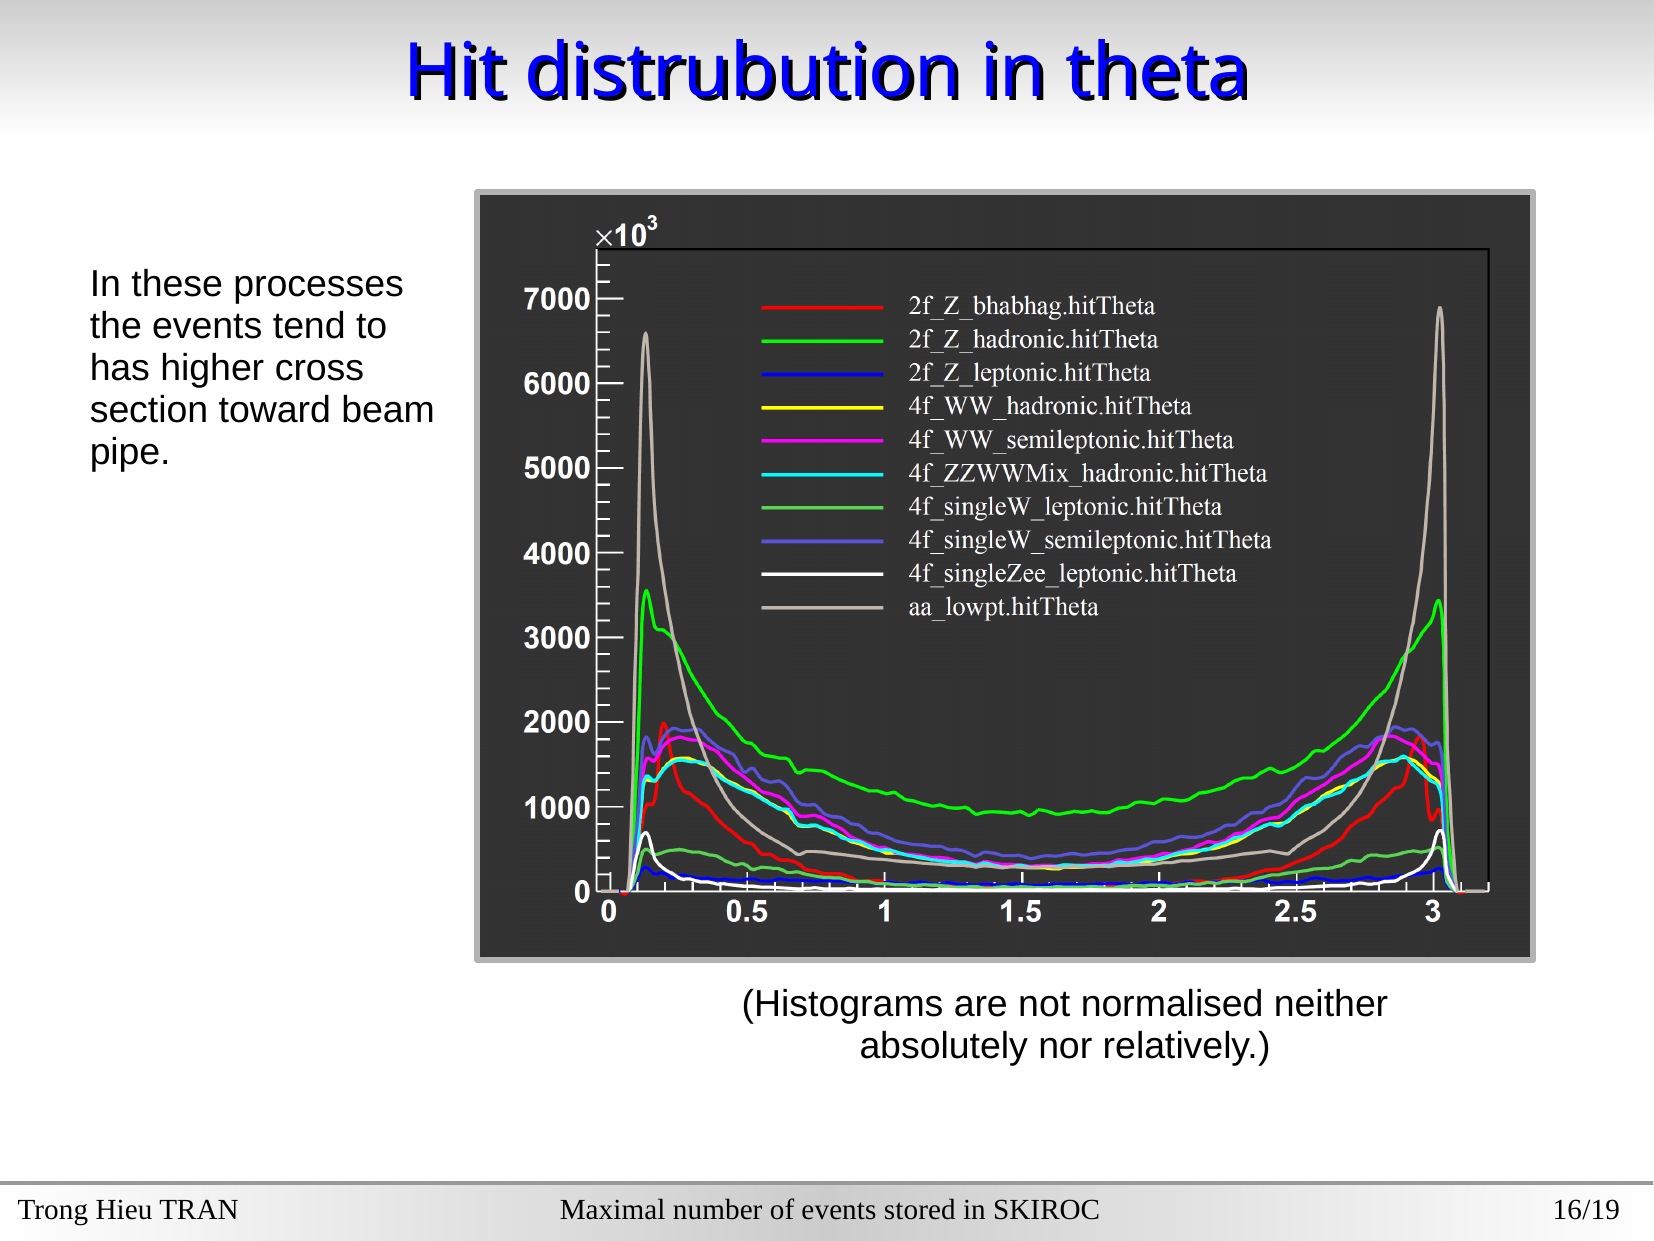

# Hit distrubution in theta
In these processes the events tend to has higher cross section toward beam pipe.
(Histograms are not normalised neither absolutely nor relatively.)
Trong Hieu TRAN
Maximal number of events stored in SKIROC
16